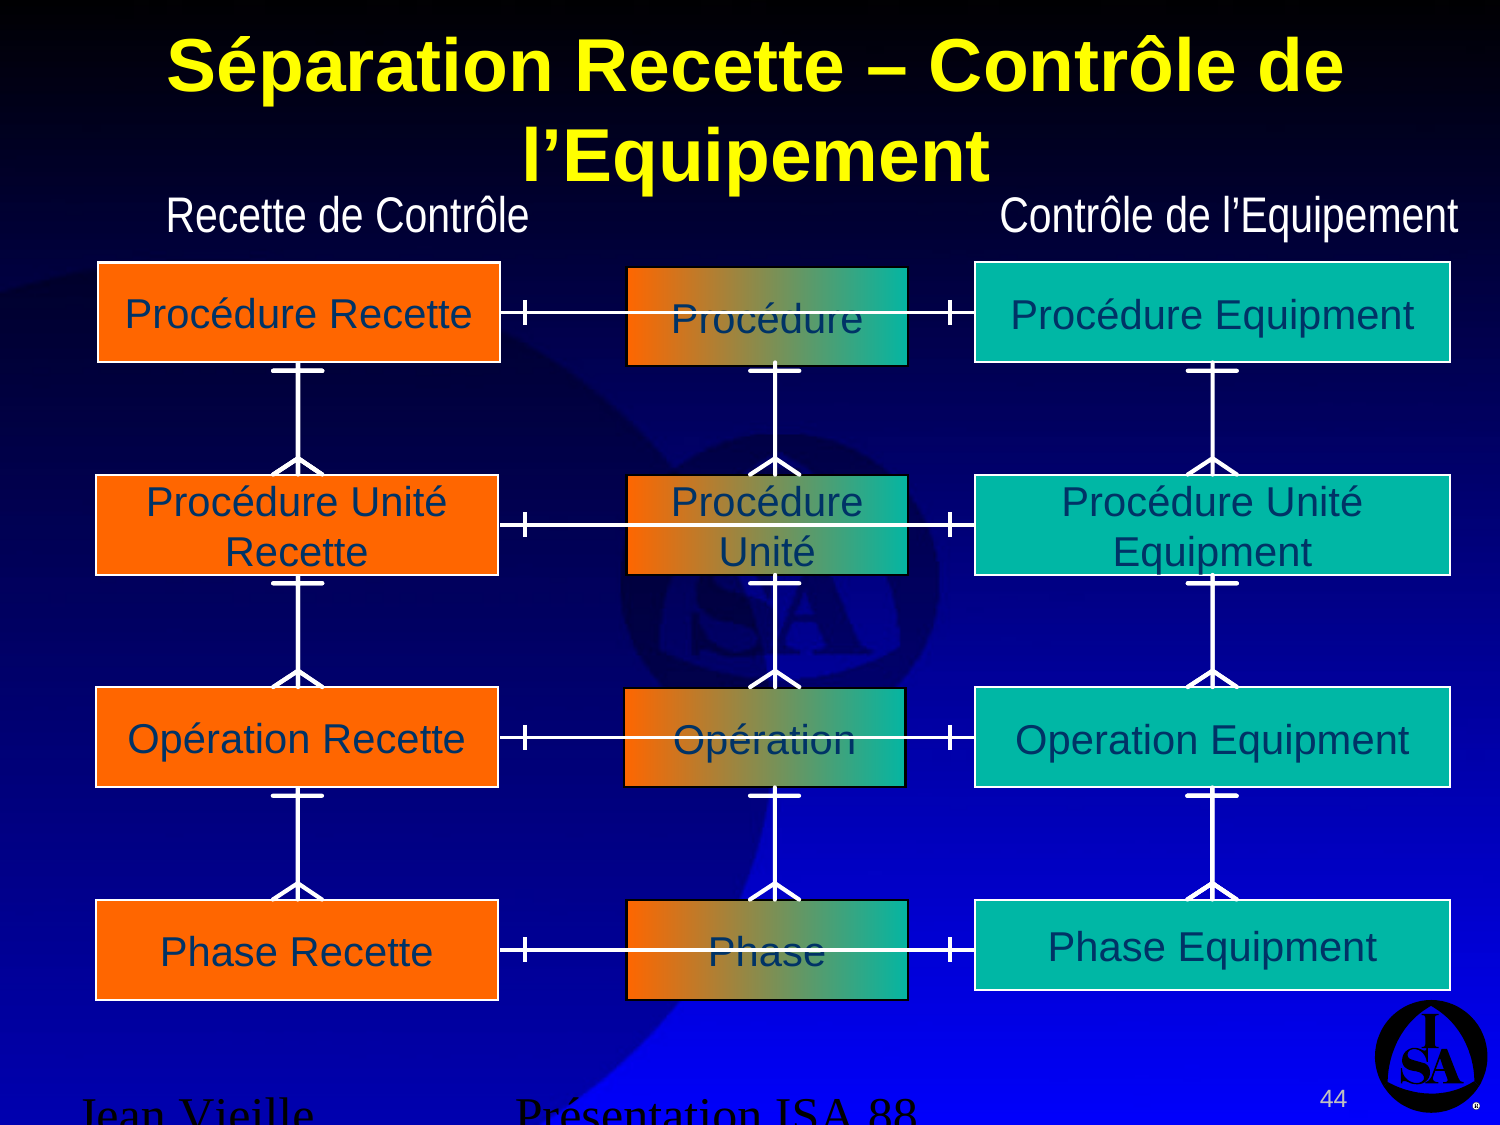

# Séparation Recette – Contrôle de l’Equipement
Recette de Contrôle
Contrôle de l’Equipement
Procédure Recette
Procédure Unité Recette
Opération Recette
Phase Equipment
Phase Recette
Procédure Recette
Procédure Unité Recette
Opération Recette
Operation Equipment
Phase Equipment
Procédure Recette
Procédure Unité Equipment
Procédure Unité Recette
Operation Equipment
Phase Equipment
Procédure Recette
Procédure Equipment
Procédure Unité Equipment
Operation Equipment
Phase Equipment
Procédure
Procédure
Unité
Opération
Phase